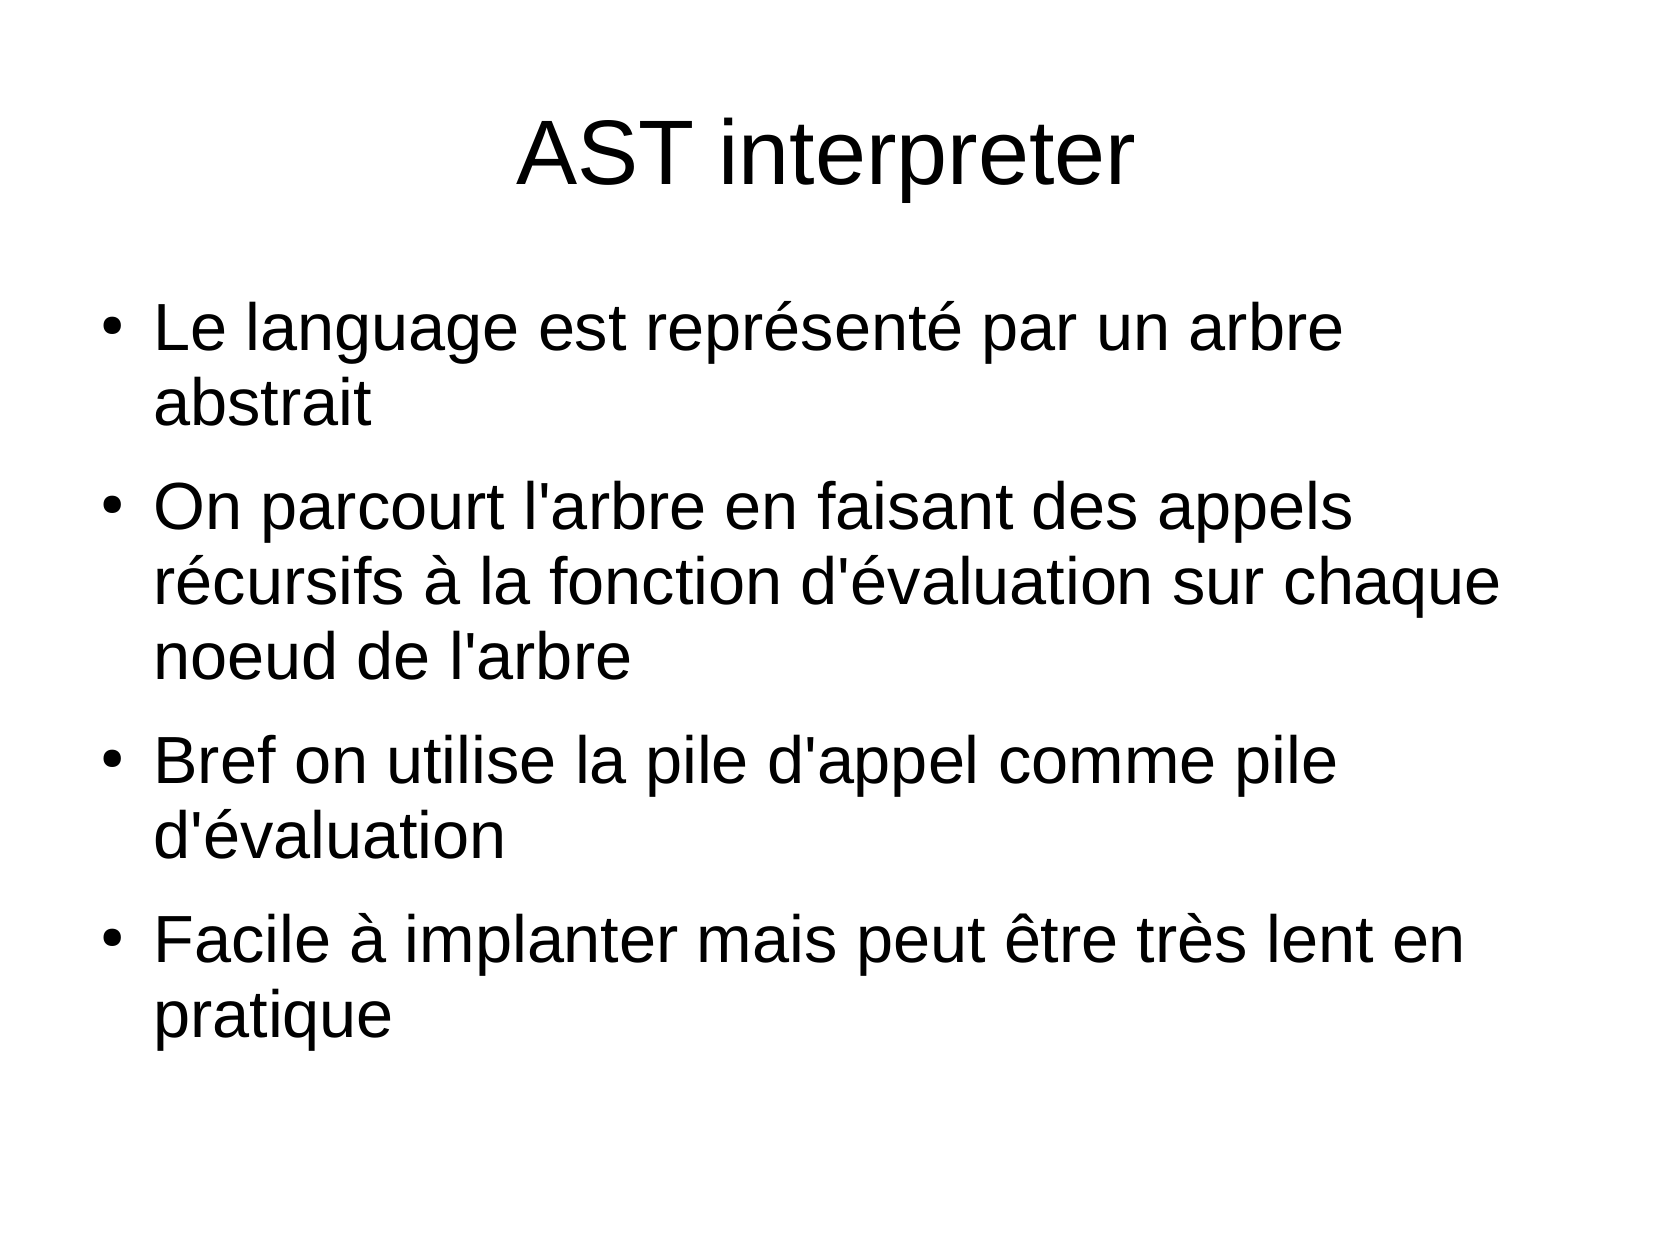

# AST interpreter
Le language est représenté par un arbre abstrait
On parcourt l'arbre en faisant des appels récursifs à la fonction d'évaluation sur chaque noeud de l'arbre
Bref on utilise la pile d'appel comme pile d'évaluation
Facile à implanter mais peut être très lent en pratique